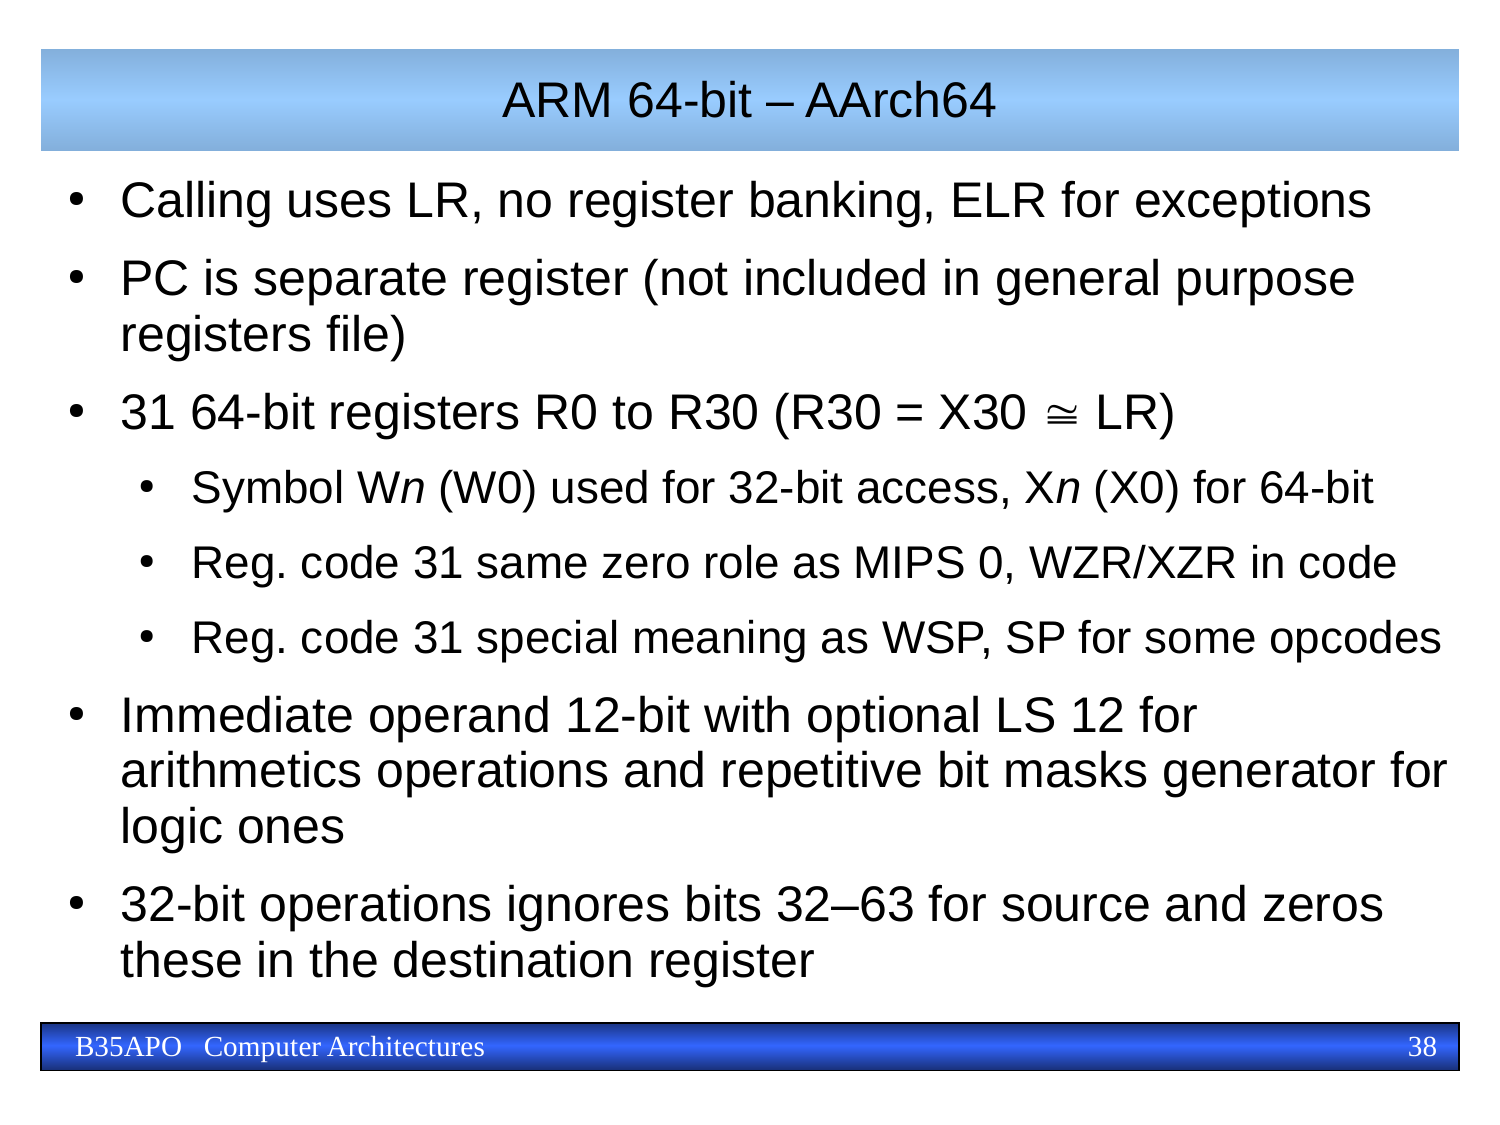

# ARM 64-bit – AArch64
Calling uses LR, no register banking, ELR for exceptions
PC is separate register (not included in general purpose registers file)
31 64-bit registers R0 to R30 (R30 = X30 ≅ LR)
Symbol Wn (W0) used for 32-bit access, Xn (X0) for 64-bit
Reg. code 31 same zero role as MIPS 0, WZR/XZR in code
Reg. code 31 special meaning as WSP, SP for some opcodes
Immediate operand 12-bit with optional LS 12 for arithmetics operations and repetitive bit masks generator for logic ones
32-bit operations ignores bits 32–63 for source and zeros these in the destination register
B35APO Computer Architectures
38